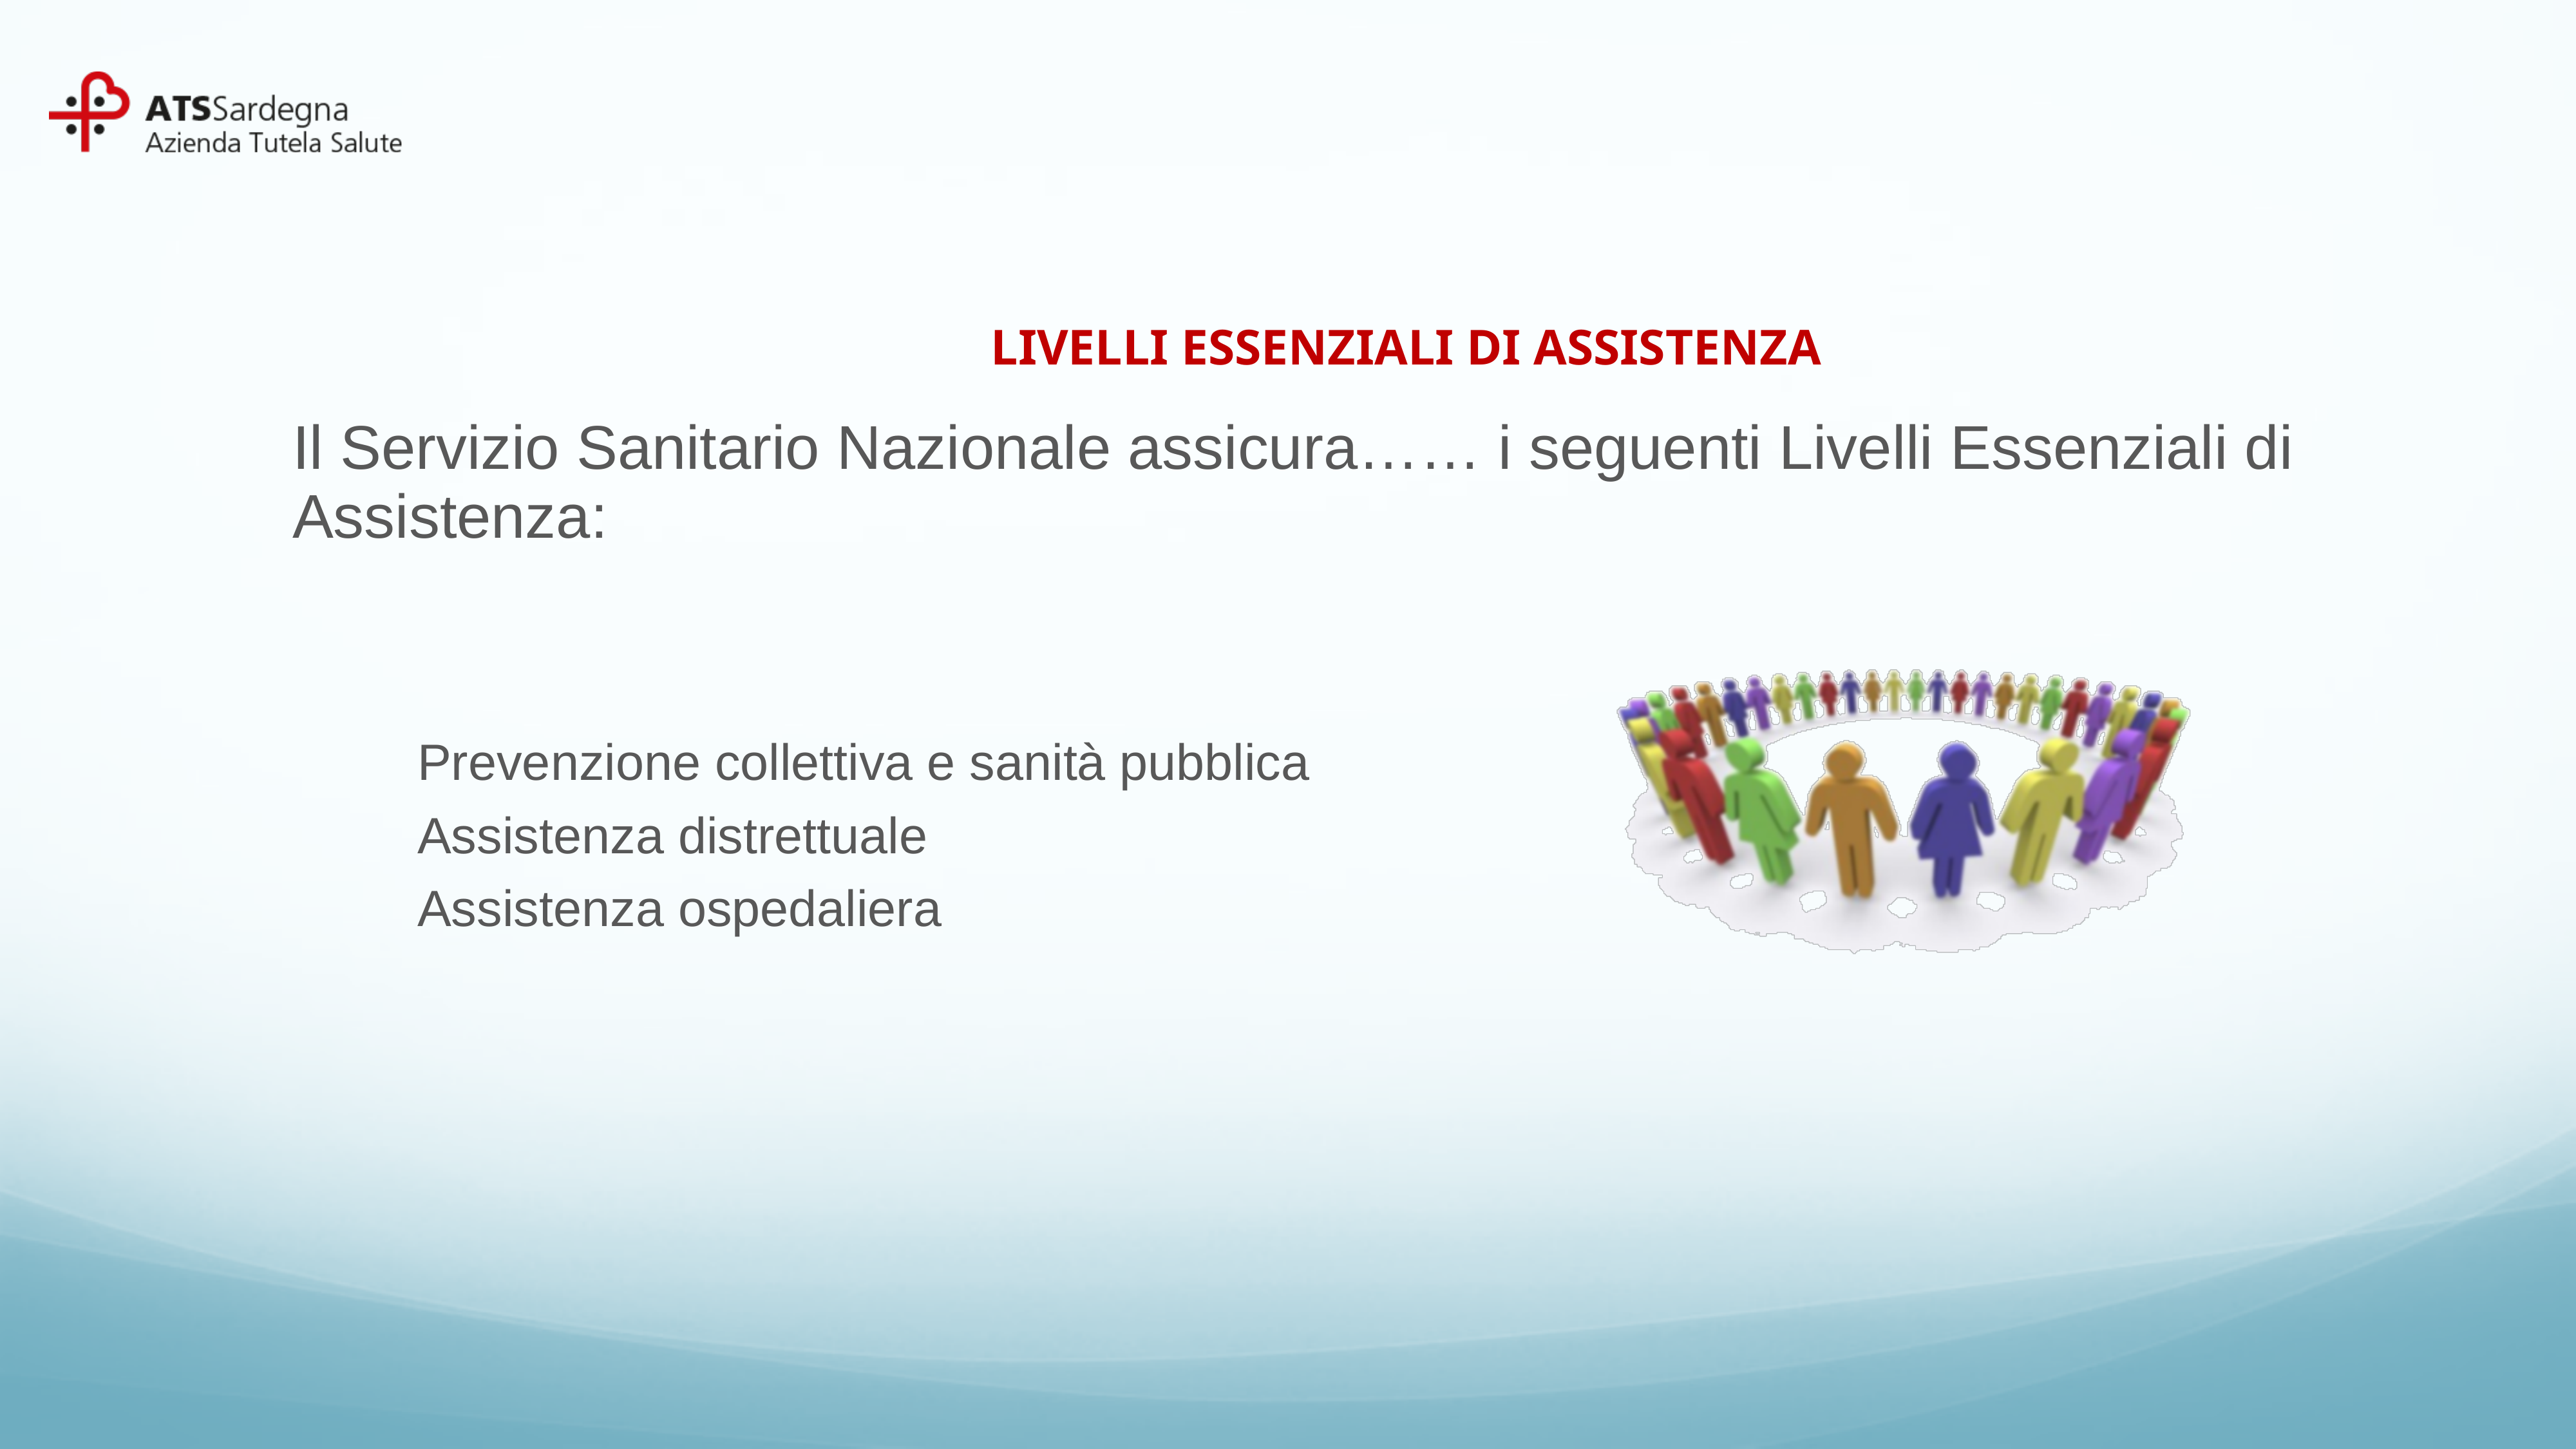

LIVELLI ESSENZIALI DI ASSISTENZA
Il Servizio Sanitario Nazionale assicura…… i seguenti Livelli Essenziali di Assistenza:
Prevenzione collettiva e sanità pubblica
Assistenza distrettuale
Assistenza ospedaliera